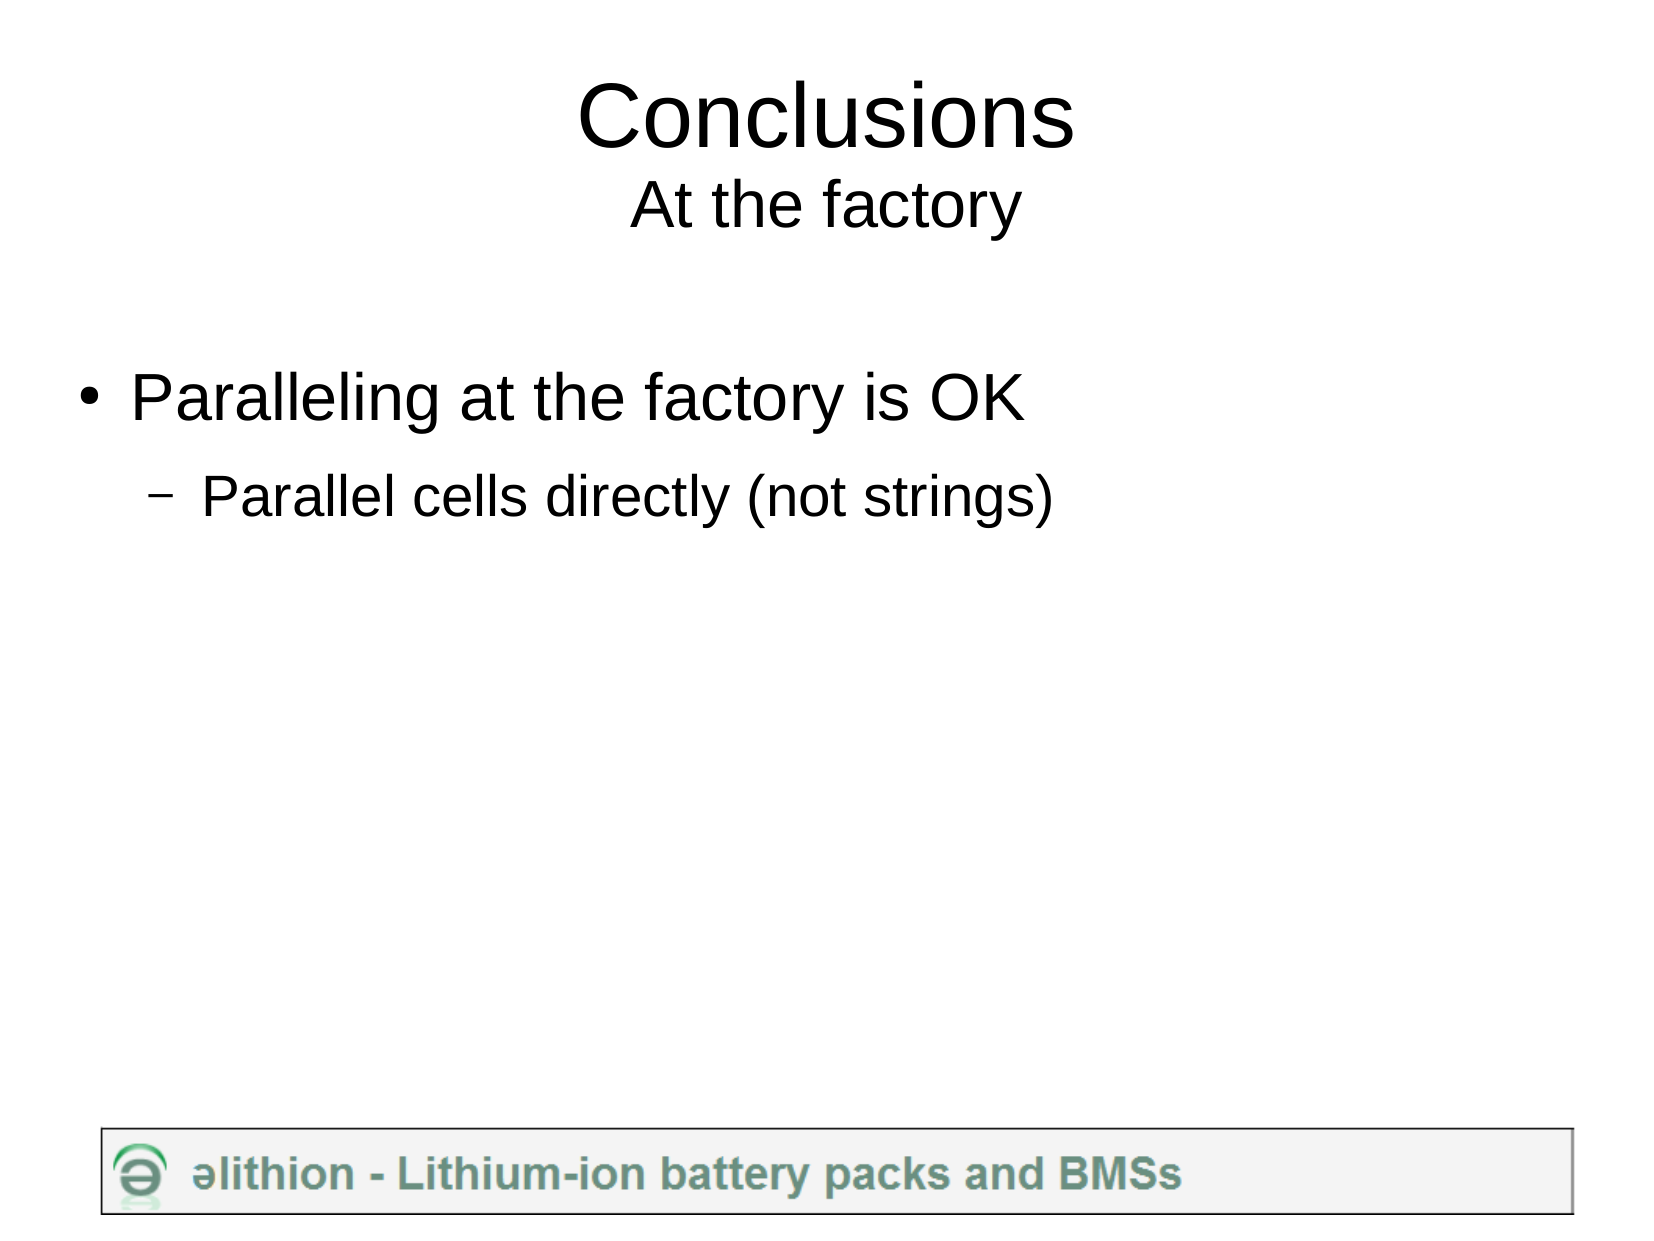

# Conclusions At the factory
Paralleling at the factory is OK
Parallel cells directly (not strings)